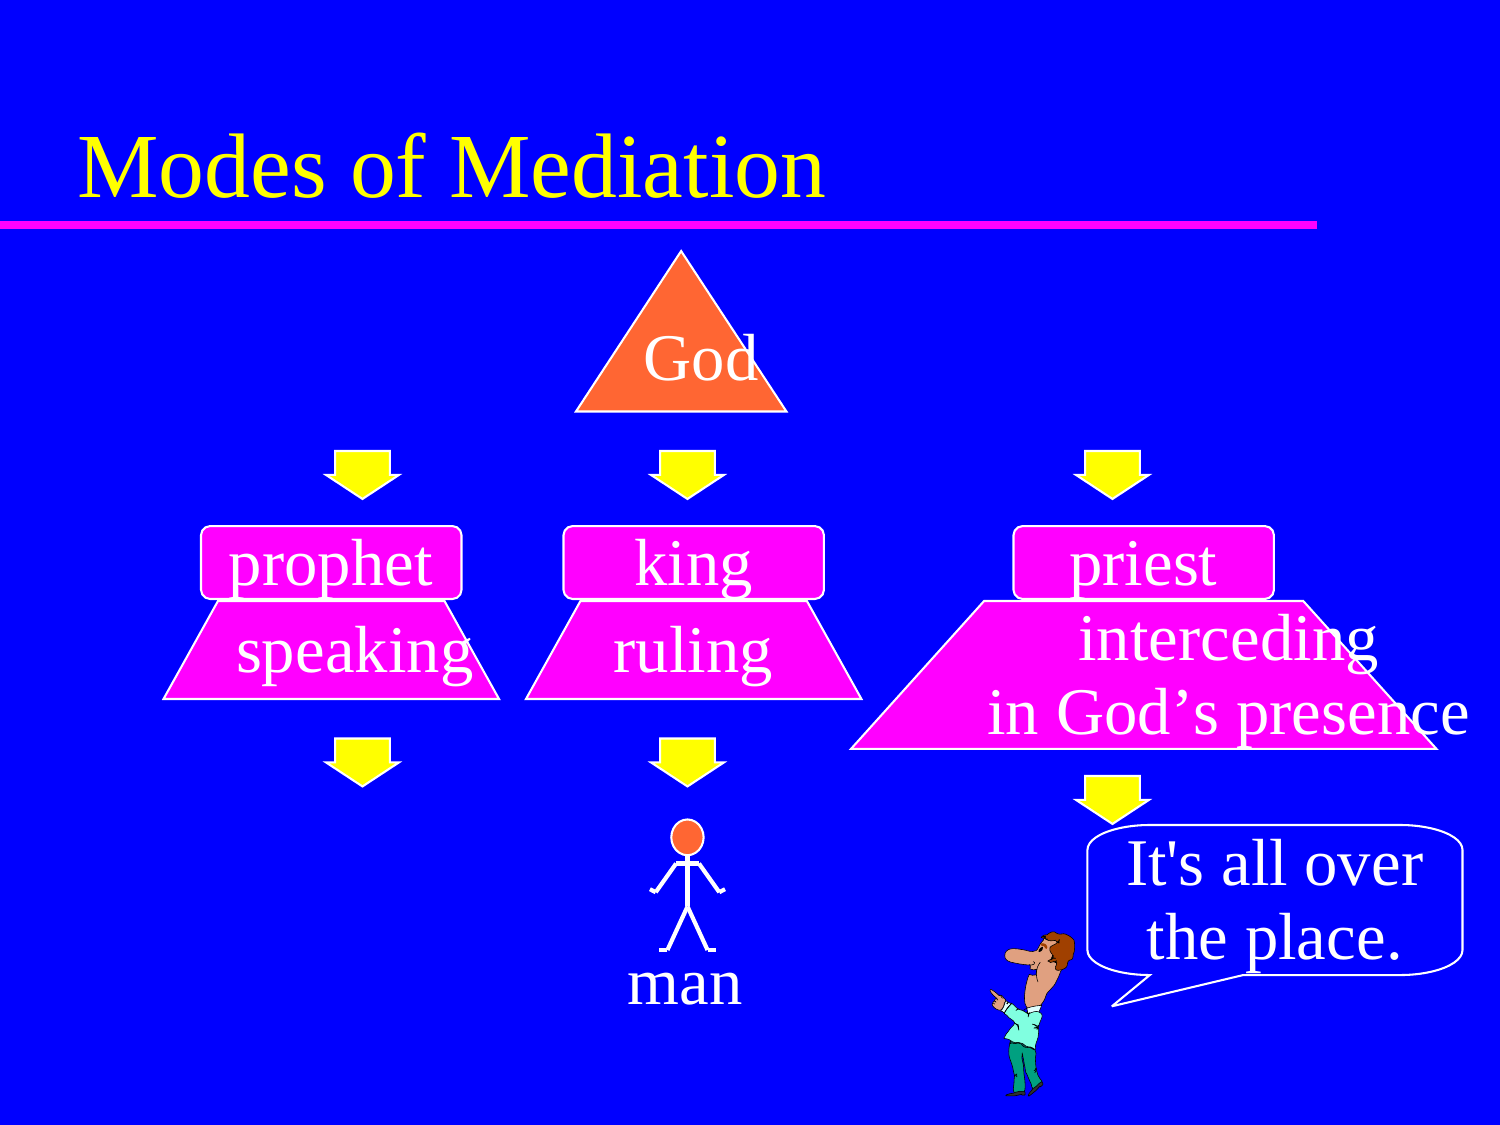

# Modes of Mediation
God
prophet
king
priest
speaking
ruling
interceding
in God’s presence
It's all over
the place.
man